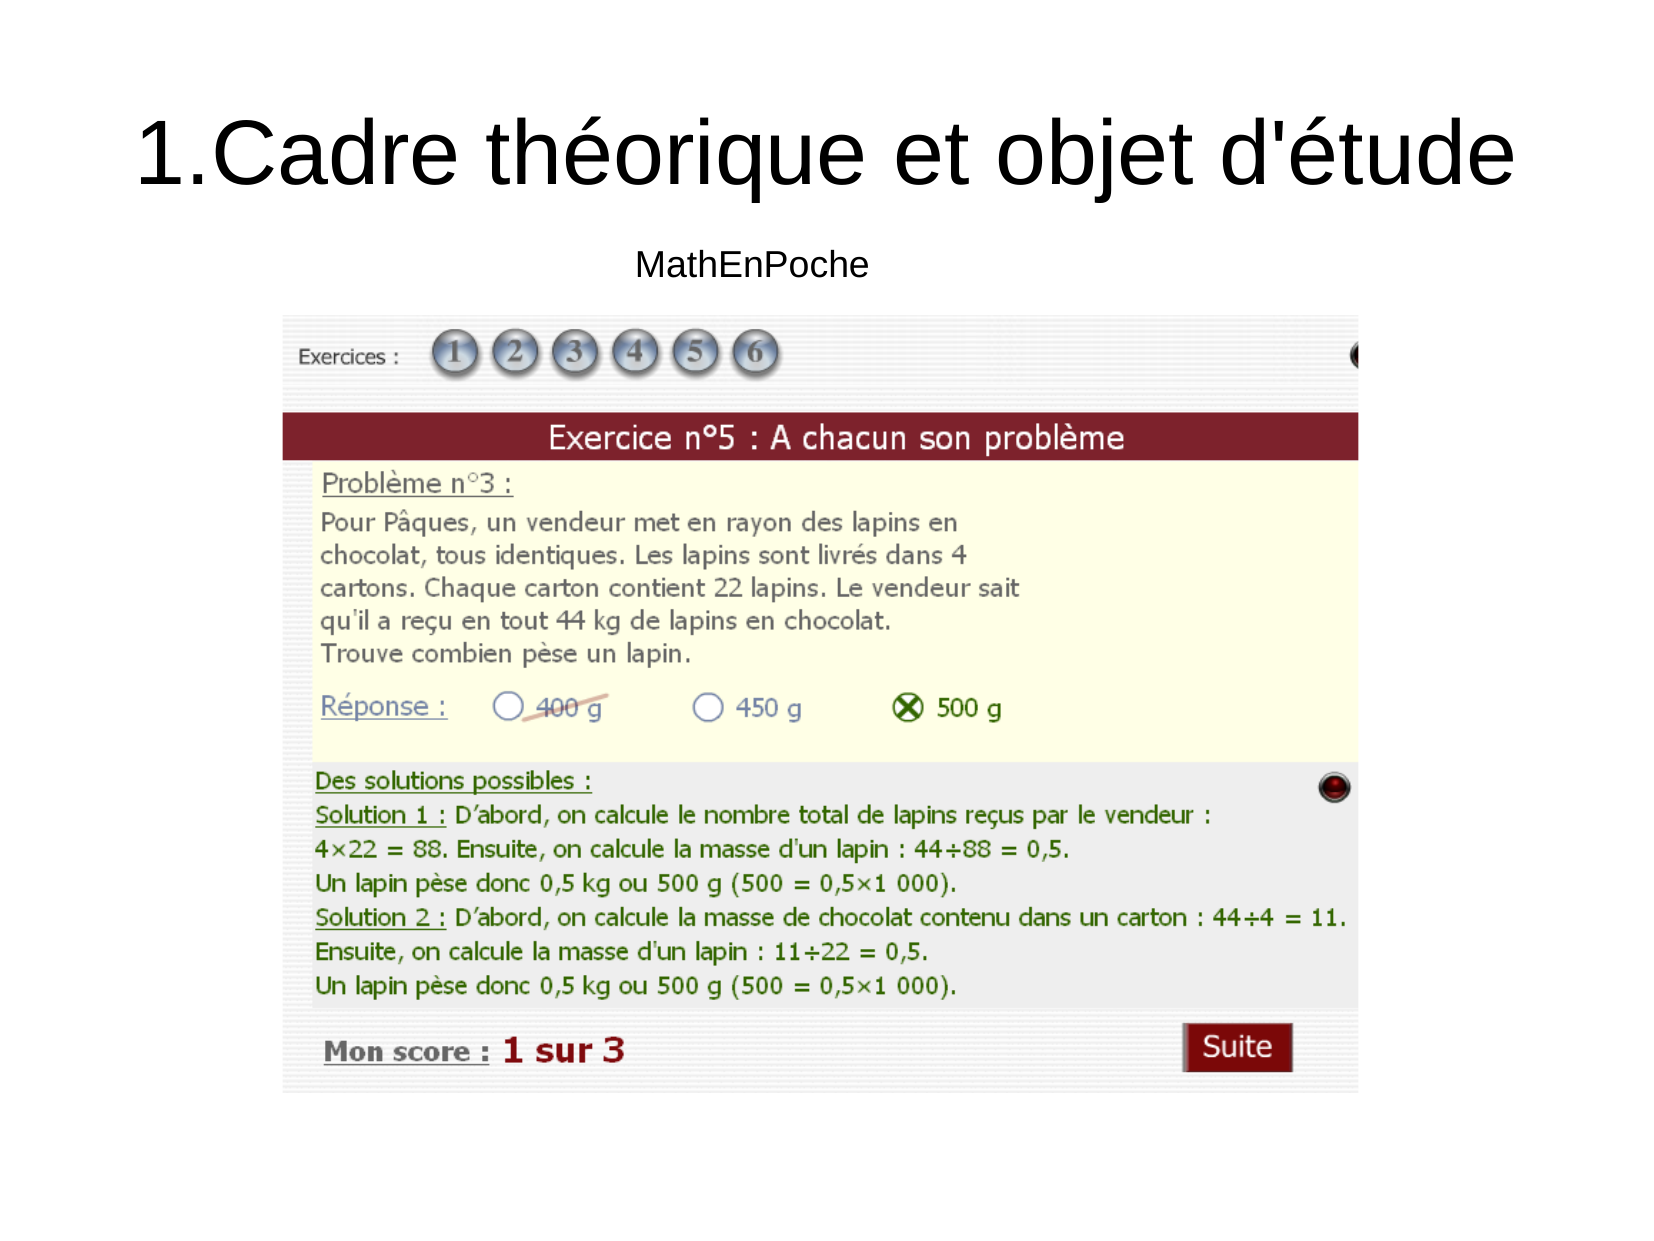

# 1.Cadre théorique et objet d'étude
MathEnPoche